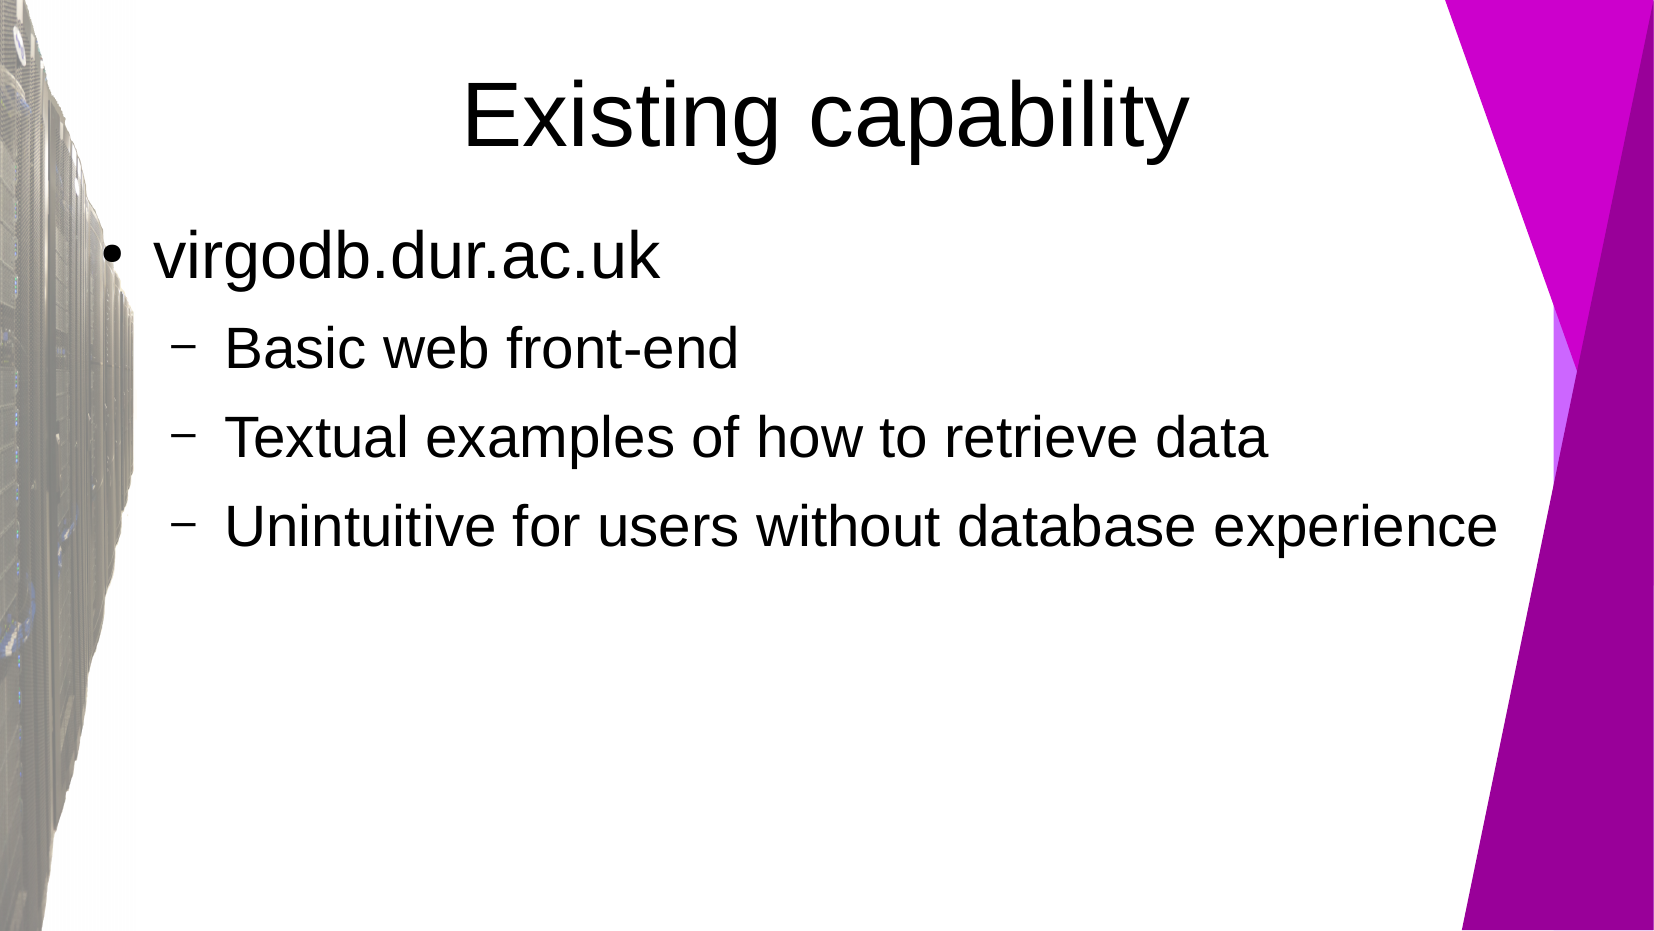

# Existing capability
virgodb.dur.ac.uk
Basic web front-end
Textual examples of how to retrieve data
Unintuitive for users without database experience